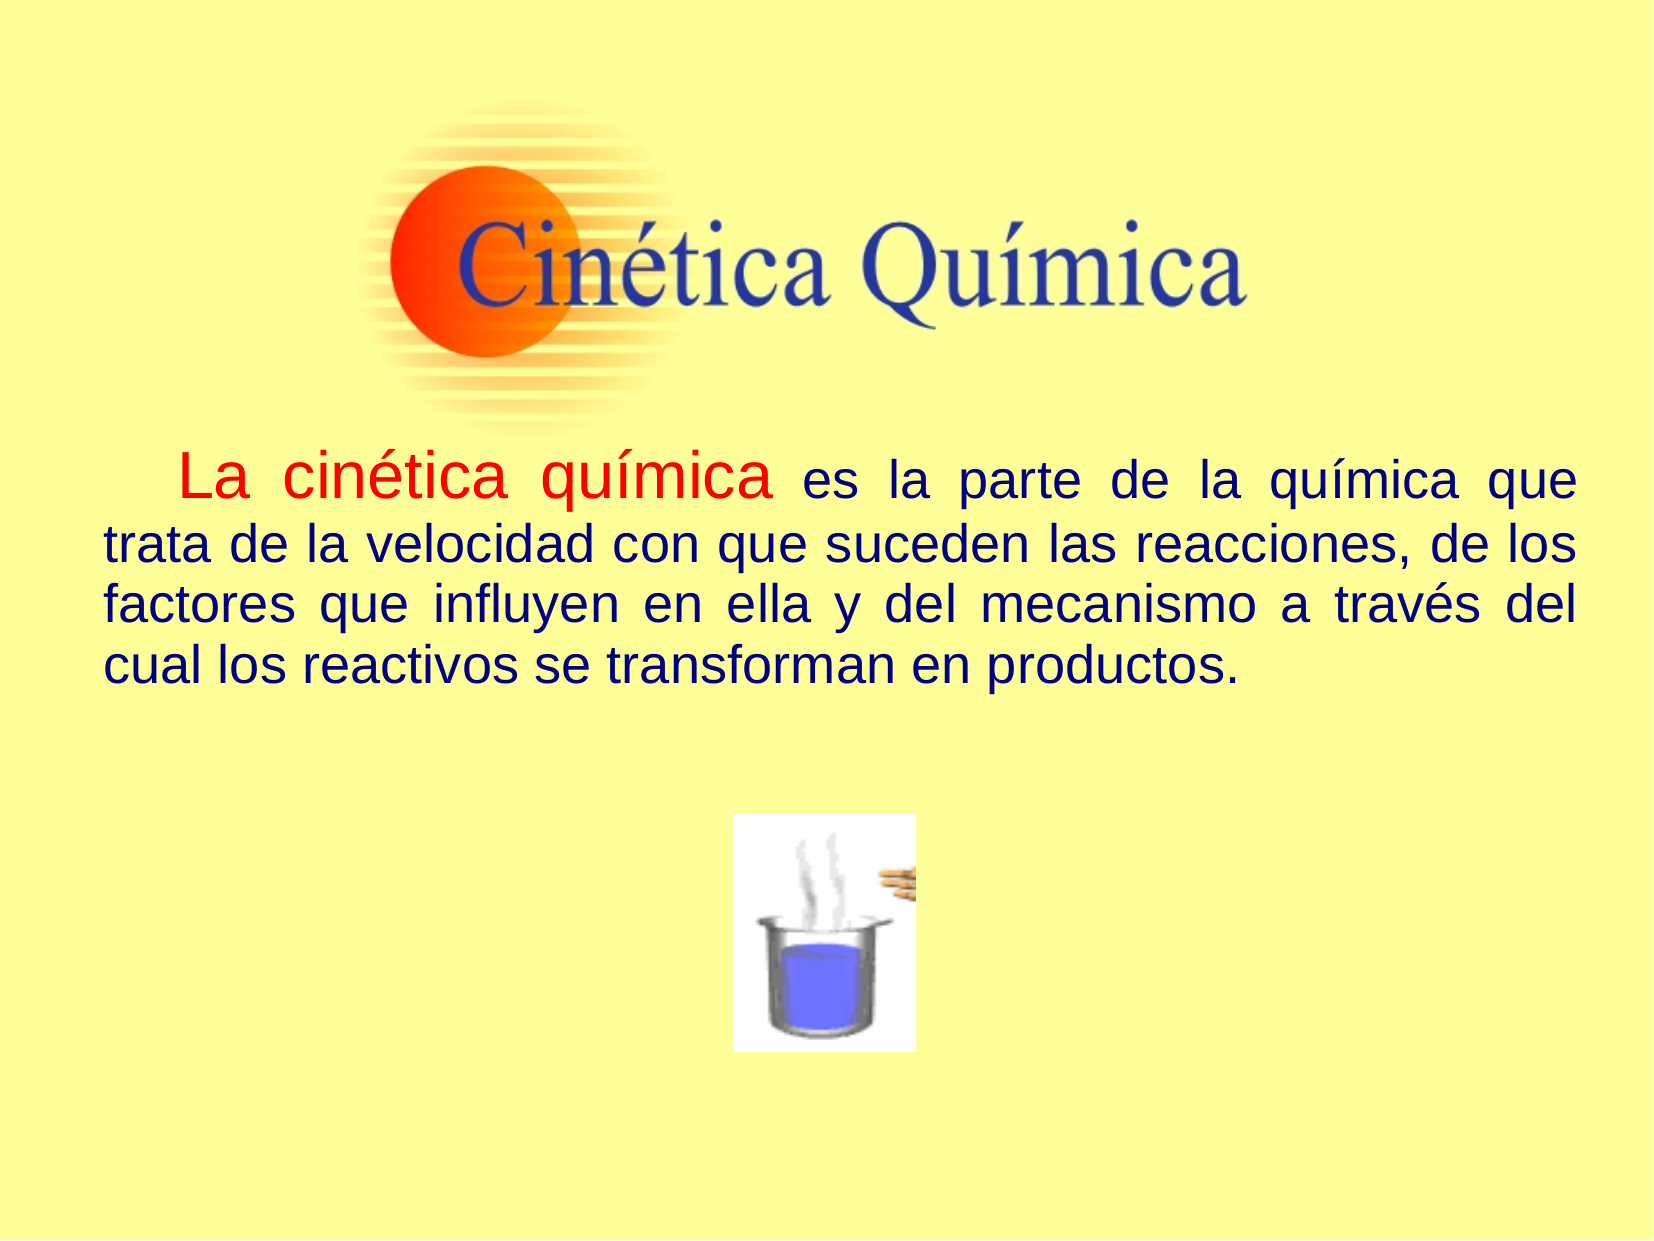

La cinética química es la parte de la química que trata de la velocidad con que suceden las reacciones, de los factores que influyen en ella y del mecanismo a través del cual los reactivos se transforman en productos.